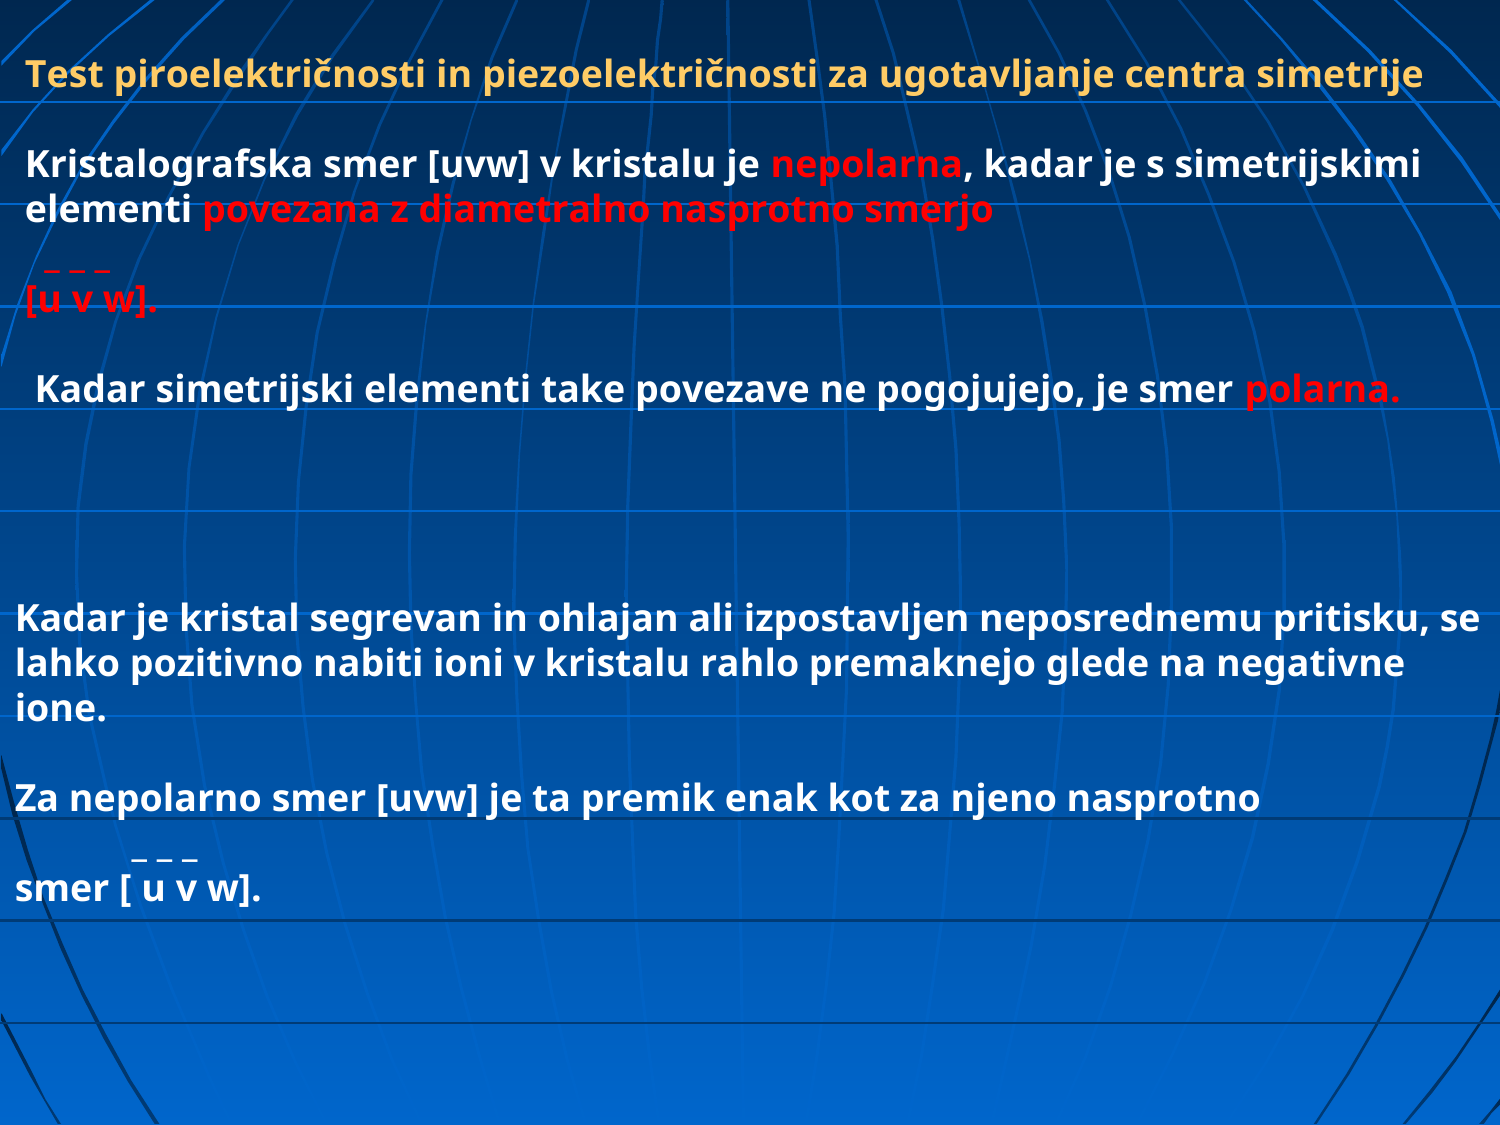

Test piroelektričnosti in piezoelektričnosti za ugotavljanje centra simetrije
Kristalografska smer [uvw] v kristalu je nepolarna, kadar je s simetrijskimi elementi povezana z diametralno nasprotno smerjo
 _ _ _
[u v w].
 Kadar simetrijski elementi take povezave ne pogojujejo, je smer polarna.
Kadar je kristal segrevan in ohlajan ali izpostavljen neposrednemu pritisku, se lahko pozitivno nabiti ioni v kristalu rahlo premaknejo glede na negativne ione.
Za nepolarno smer [uvw] je ta premik enak kot za njeno nasprotno
 _ _ _
smer [ u v w].